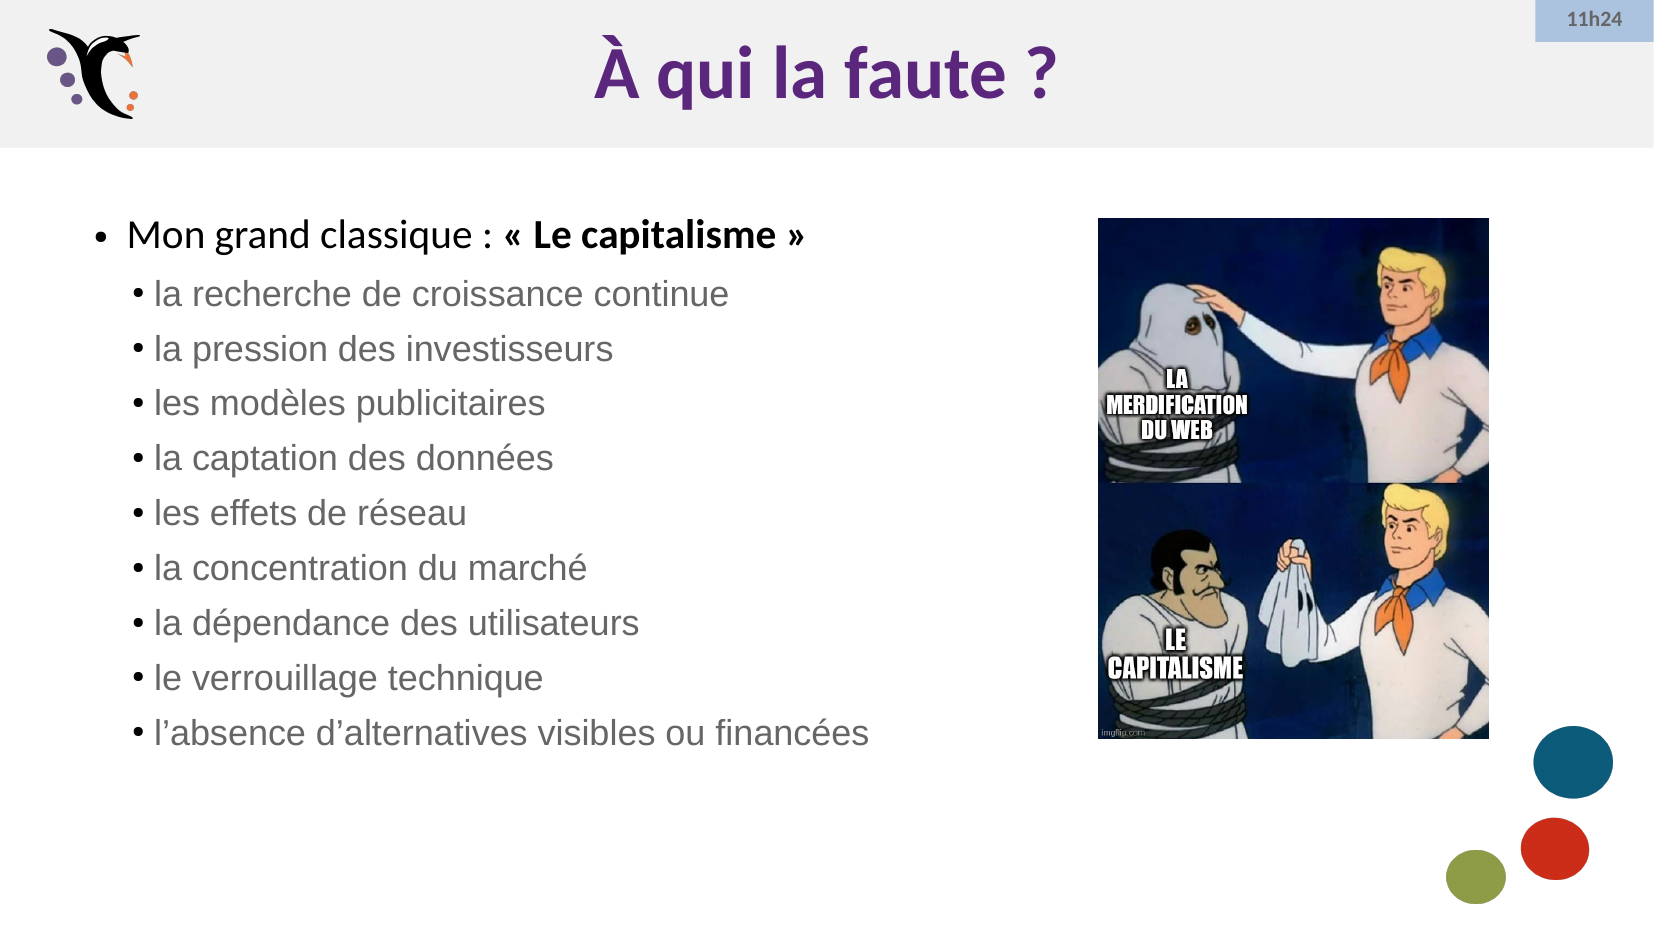

11h24
# À qui la faute ?
Mon grand classique : « Le capitalisme »
la recherche de croissance continue
la pression des investisseurs
les modèles publicitaires
la captation des données
les effets de réseau
la concentration du marché
la dépendance des utilisateurs
le verrouillage technique
l’absence d’alternatives visibles ou financées